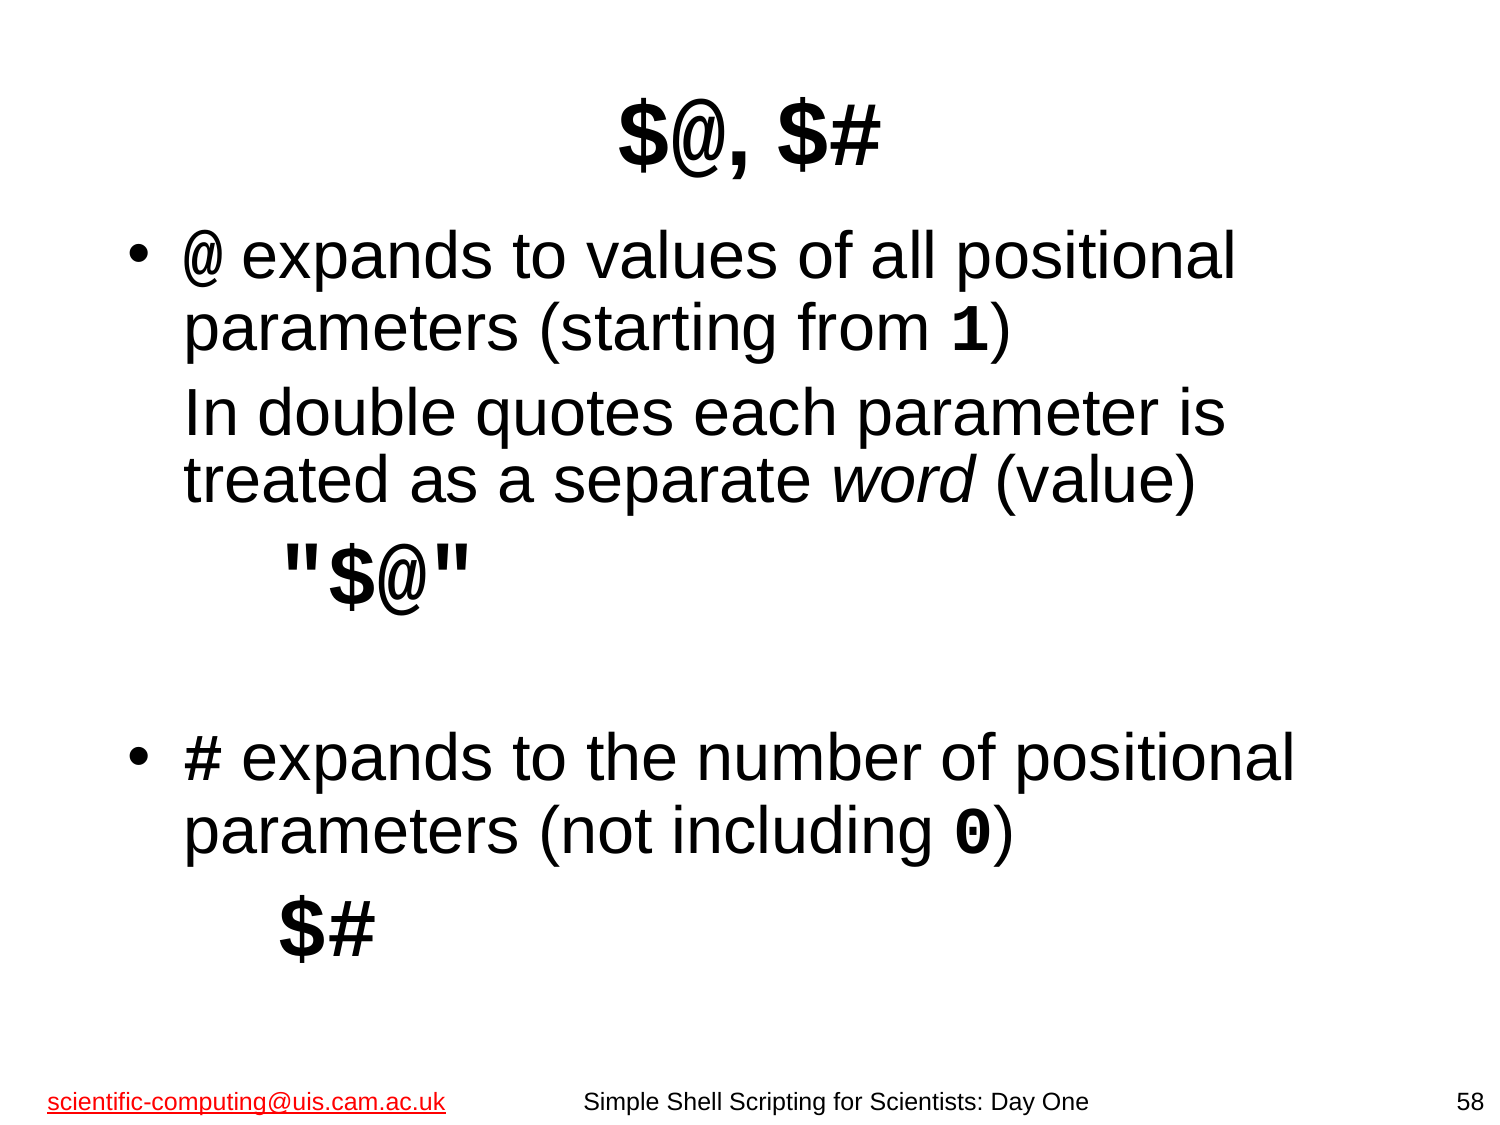

# $@, $#
@ expands to values of all positional parameters (starting from 1)
	In double quotes each parameter is treated as a separate word (value)
		"$@"
# expands to the number of positional parameters (not including 0)
		$#
escience-support@ucs.cam.ac.uk	Simple Shell Scripting for Scientists: Day One
58